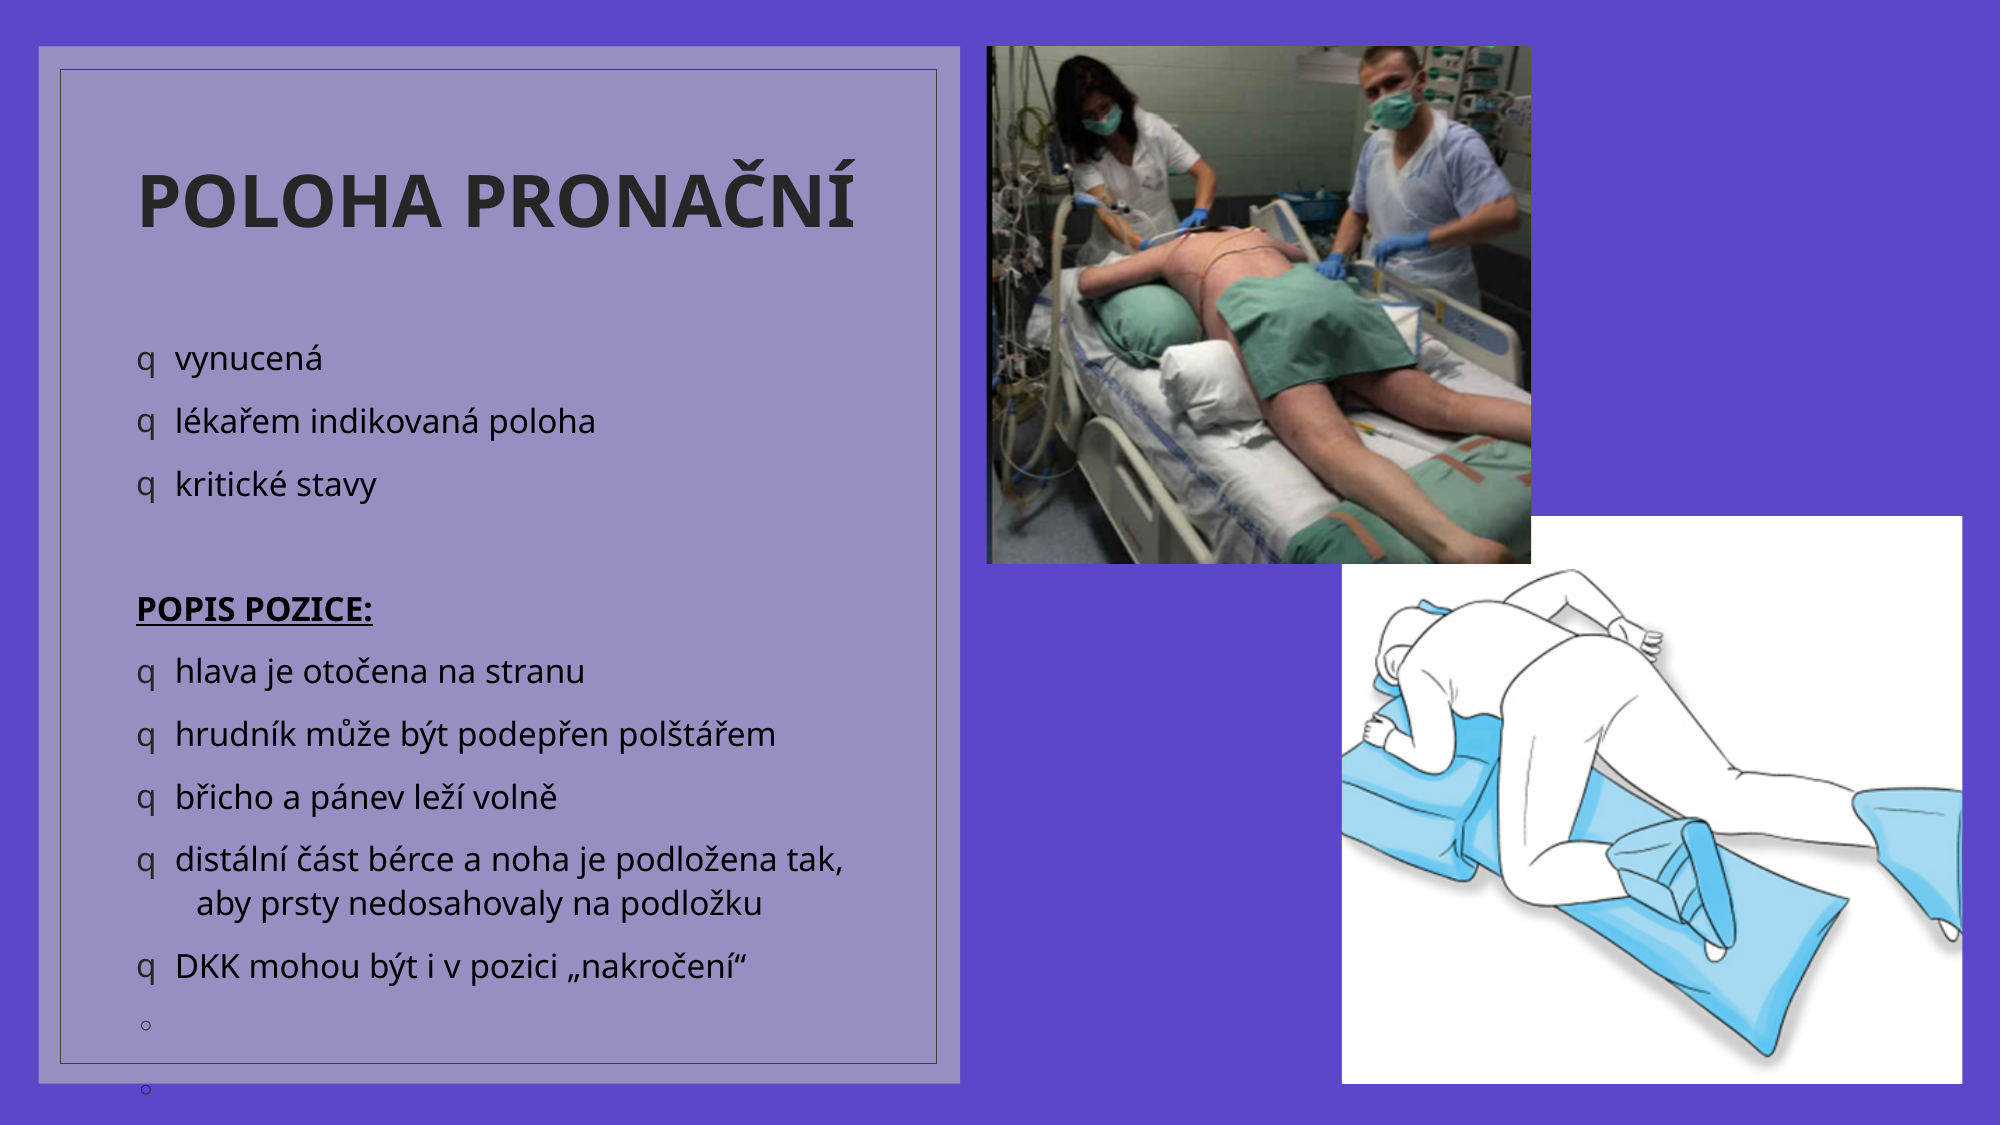

# POLOHA PRONAČNÍ
 vynucená
 lékařem indikovaná poloha
 kritické stavy
POPIS POZICE:
 hlava je otočena na stranu
 hrudník může být podepřen polštářem
 břicho a pánev leží volně
 distální část bérce a noha je podložena tak, aby prsty nedosahovaly na podložku
 DKK mohou být i v pozici „nakročení“